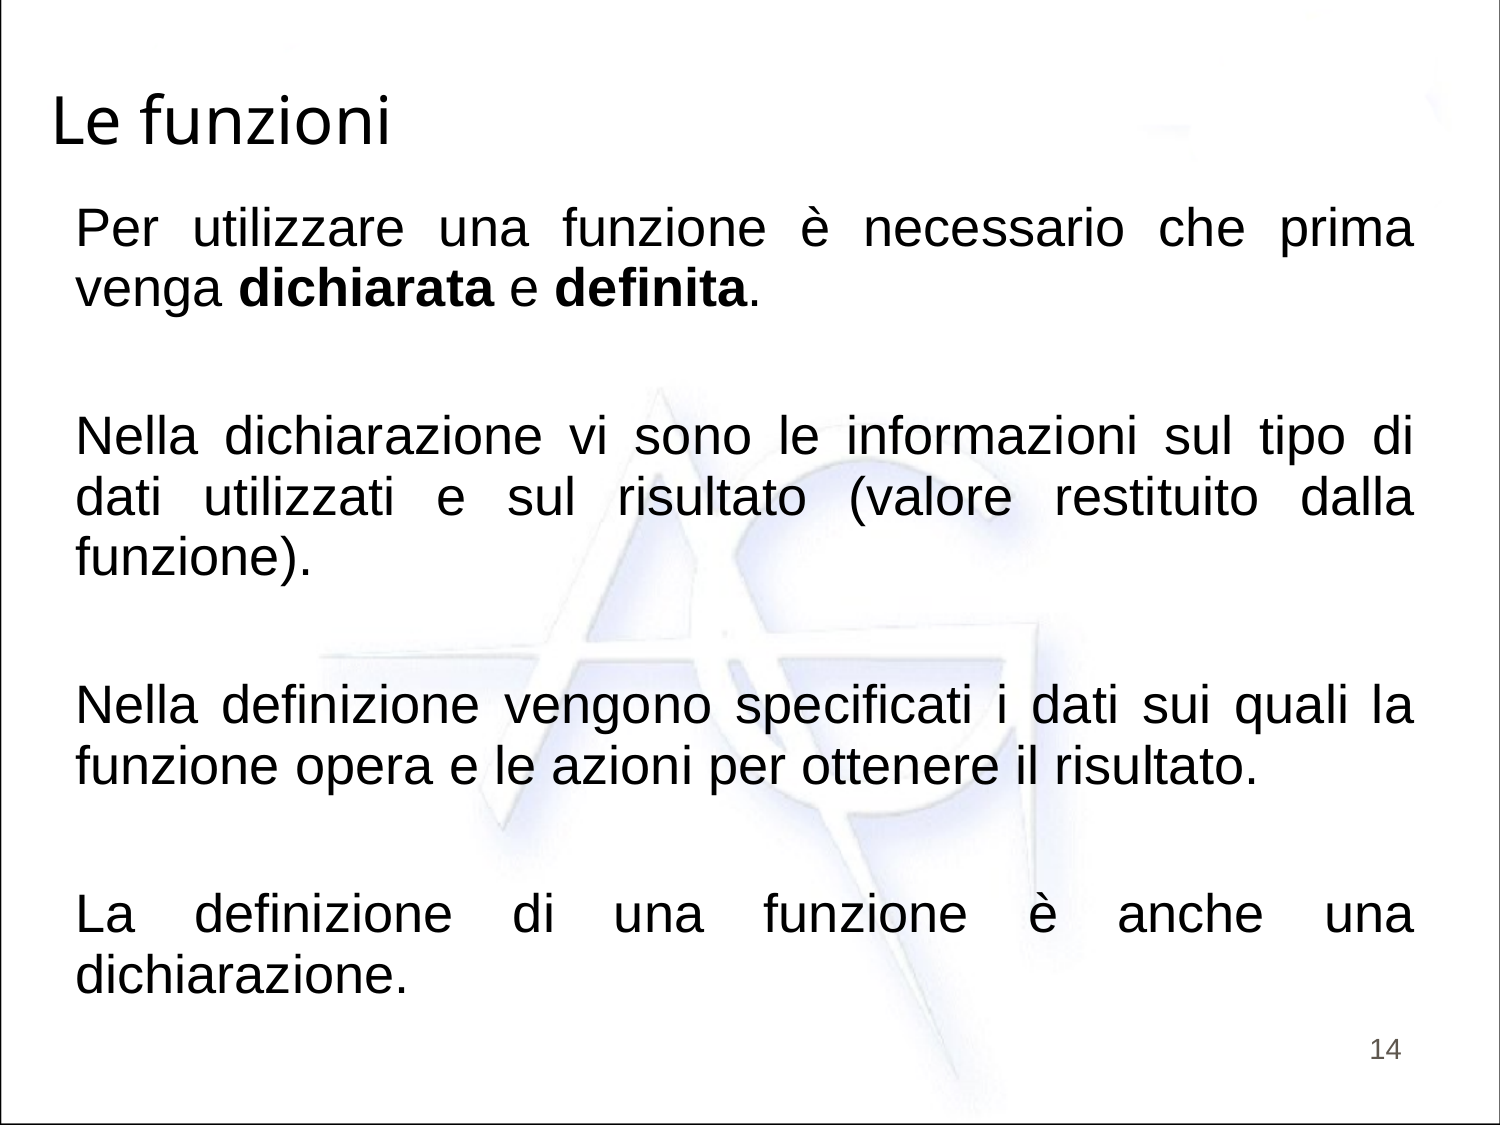

# Le funzioni
Per utilizzare una funzione è necessario che prima venga dichiarata e definita.
Nella dichiarazione vi sono le informazioni sul tipo di dati utilizzati e sul risultato (valore restituito dalla funzione).
Nella definizione vengono specificati i dati sui quali la funzione opera e le azioni per ottenere il risultato.
La definizione di una funzione è anche una dichiarazione.
14